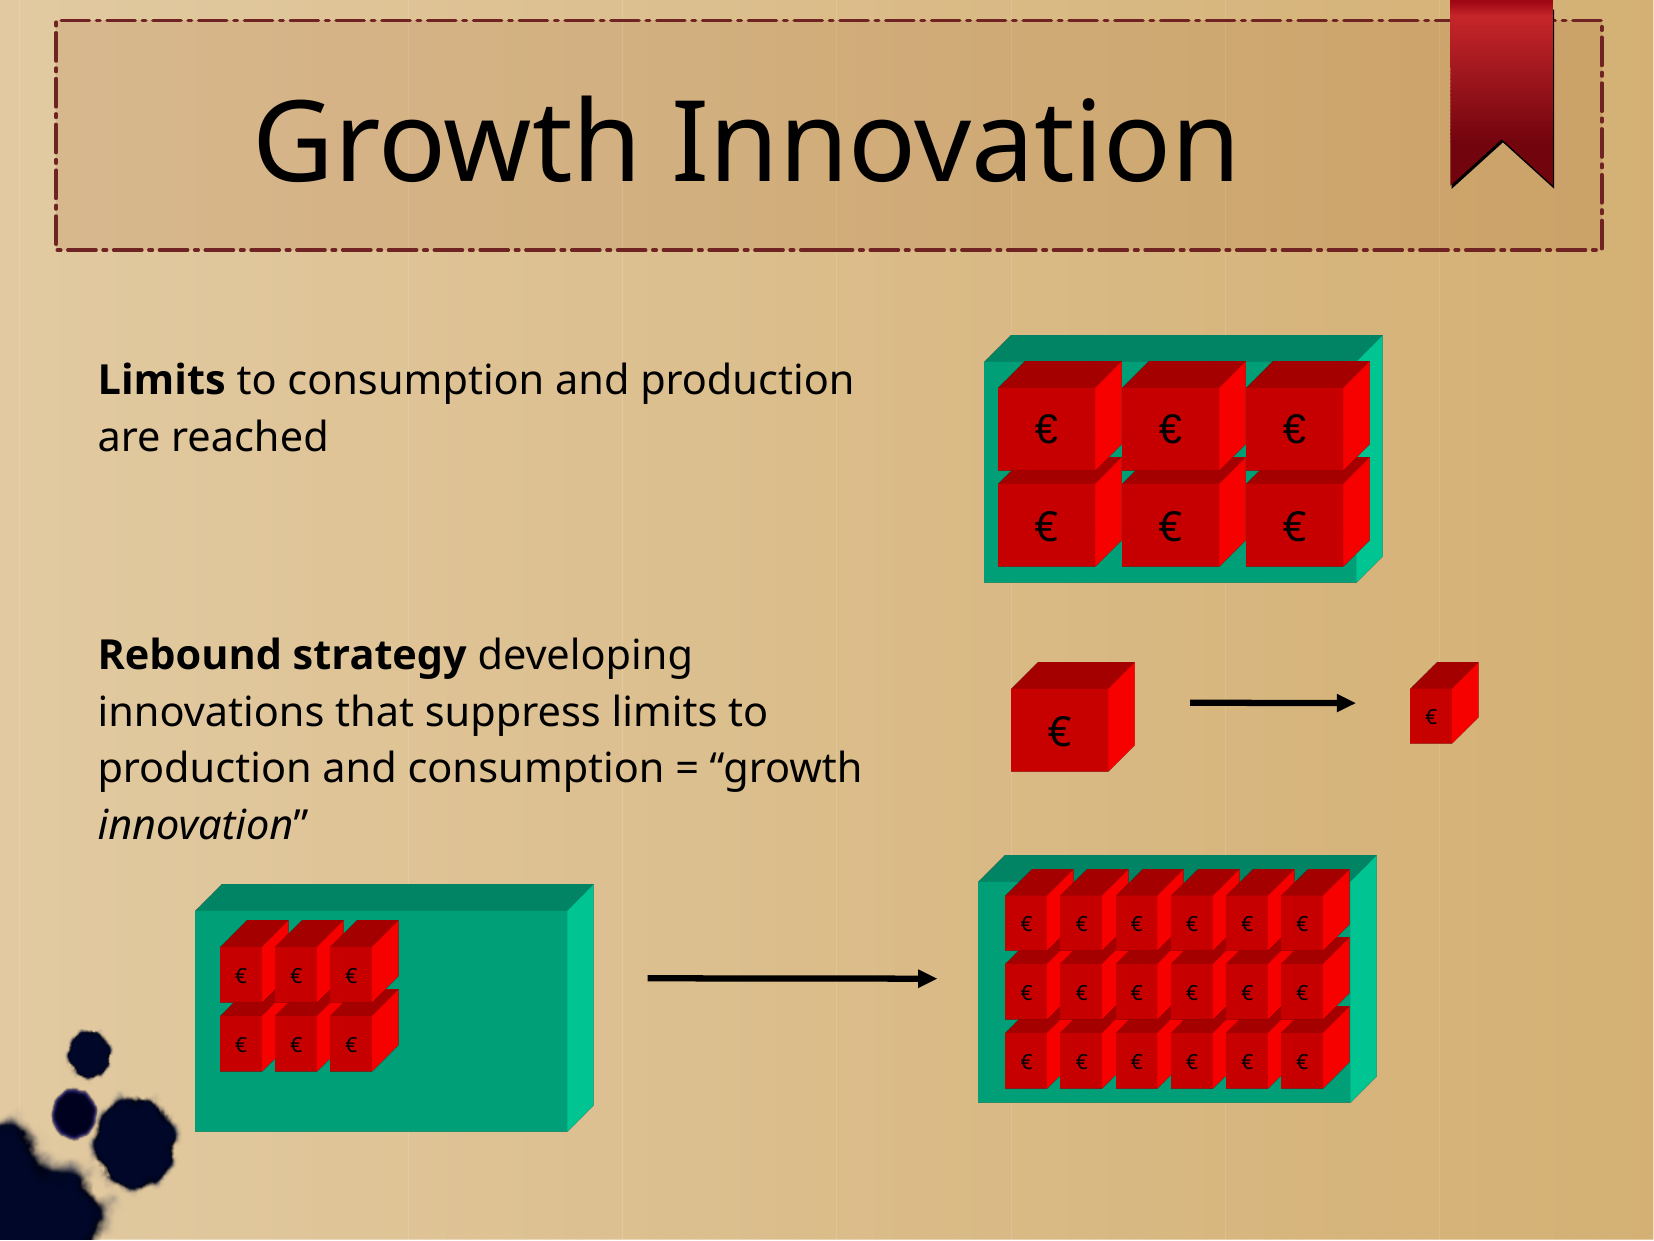

# Growth Innovation
Limits to consumption and production are reached
€
€
€
€
€
€
Rebound strategy developing innovations that suppress limits to production and consumption = “growth innovation”
€
€
€
€
€
€
€
€
€
€
€
€
€
€
€
€
€
€
€
€
€
€
€
€
€
€